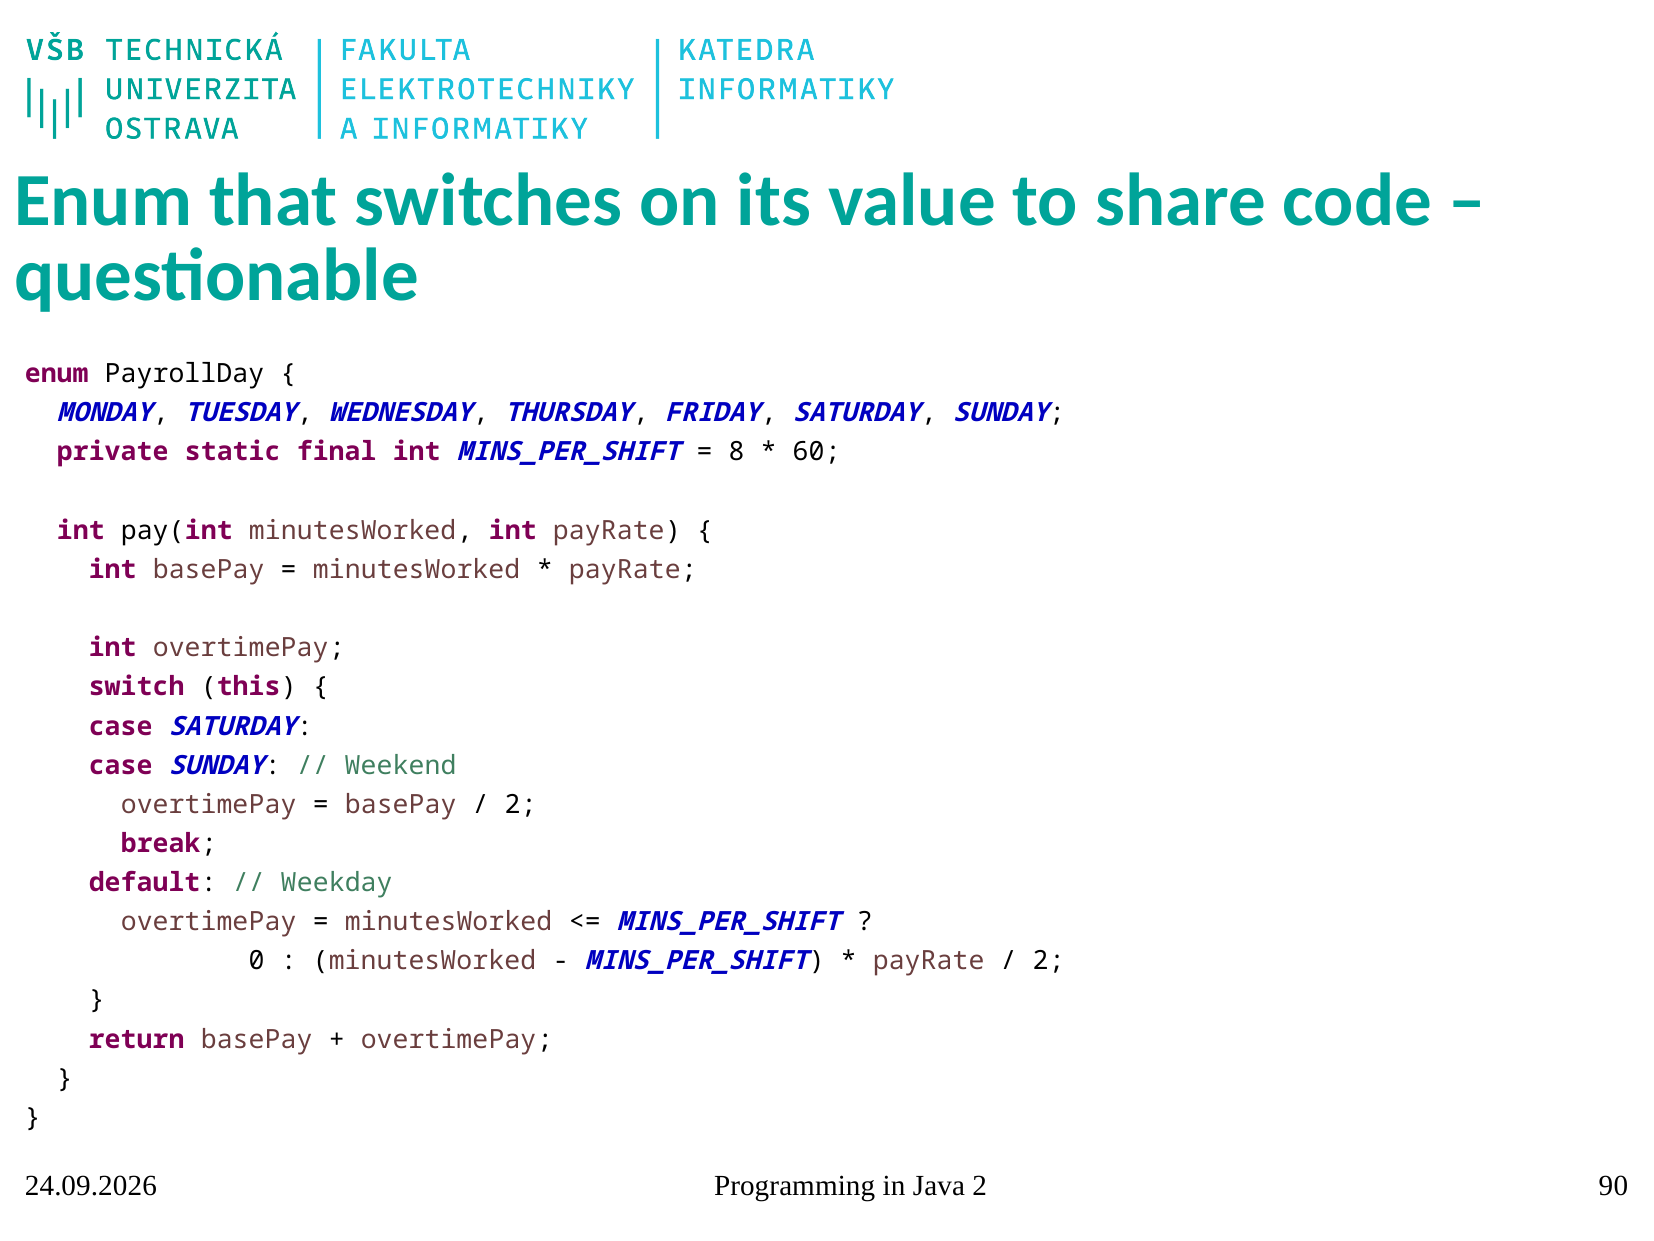

# Enum that switches on its value to share code – questionable
enum PayrollDay {
 MONDAY, TUESDAY, WEDNESDAY, THURSDAY, FRIDAY, SATURDAY, SUNDAY;
 private static final int MINS_PER_SHIFT = 8 * 60;
 int pay(int minutesWorked, int payRate) {
 int basePay = minutesWorked * payRate;
 int overtimePay;
 switch (this) {
 case SATURDAY:
 case SUNDAY: // Weekend
 overtimePay = basePay / 2;
 break;
 default: // Weekday
 overtimePay = minutesWorked <= MINS_PER_SHIFT ?
 0 : (minutesWorked - MINS_PER_SHIFT) * payRate / 2;
 }
 return basePay + overtimePay;
 }
}
Programming in Java 2
90